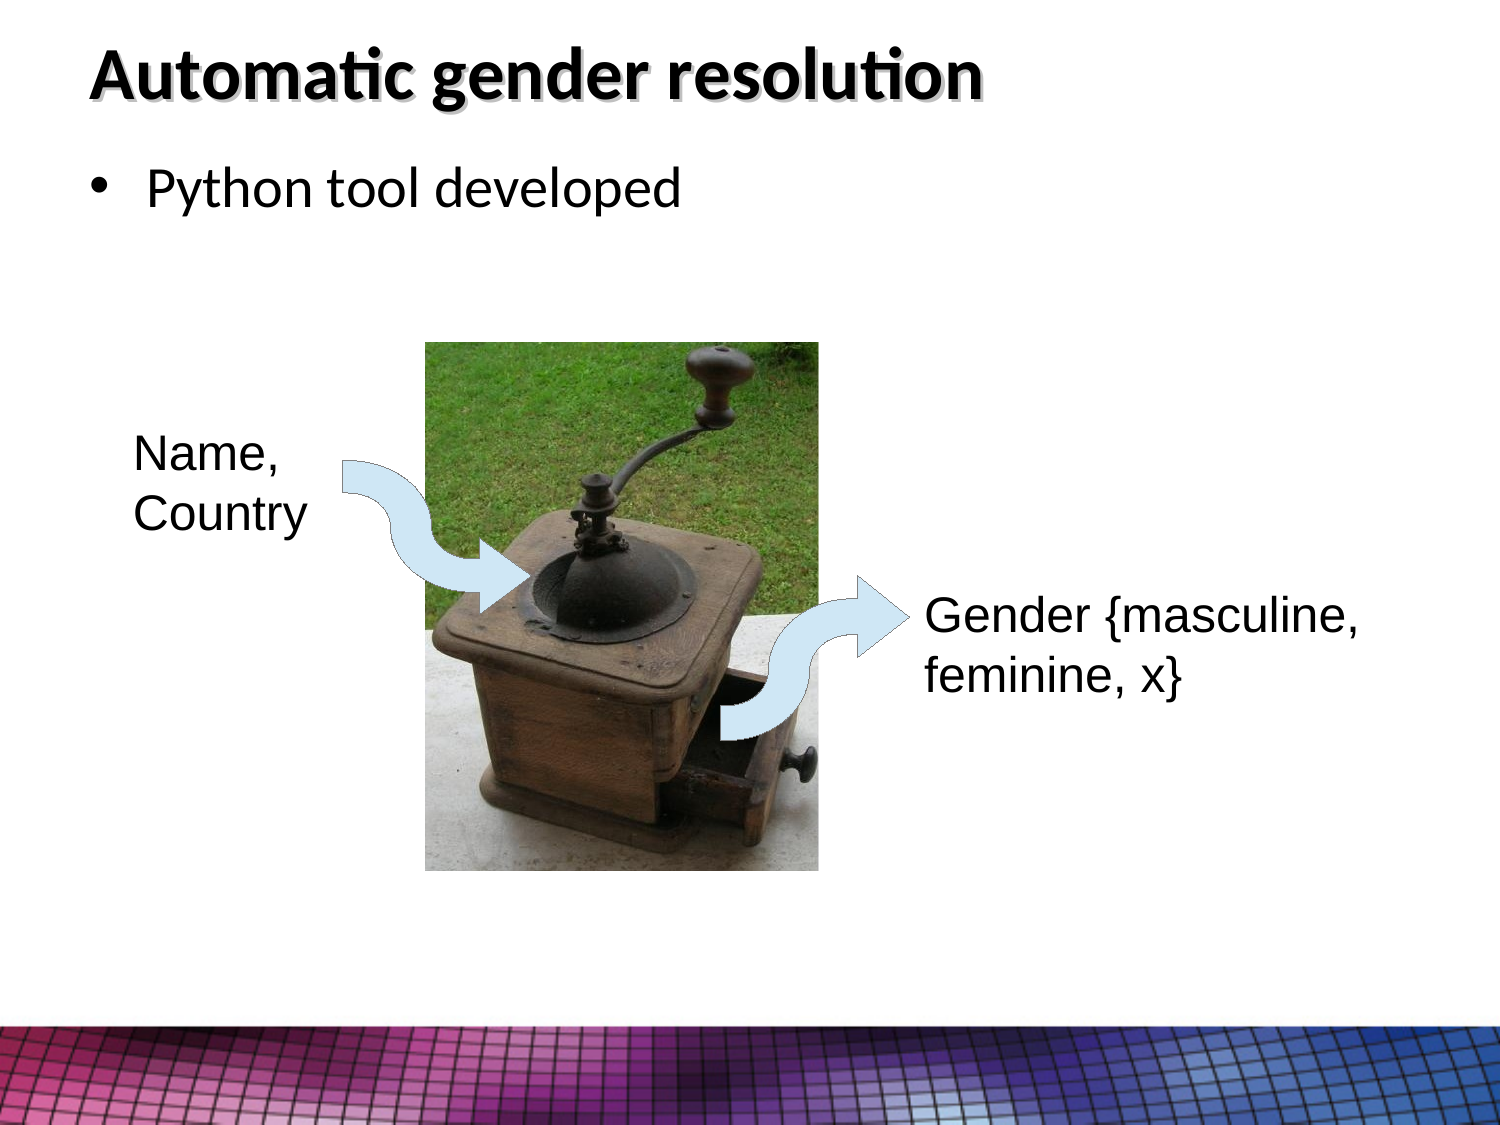

# Automatic gender resolution
Python tool developed
Name,
Country
Gender {masculine, feminine, x}